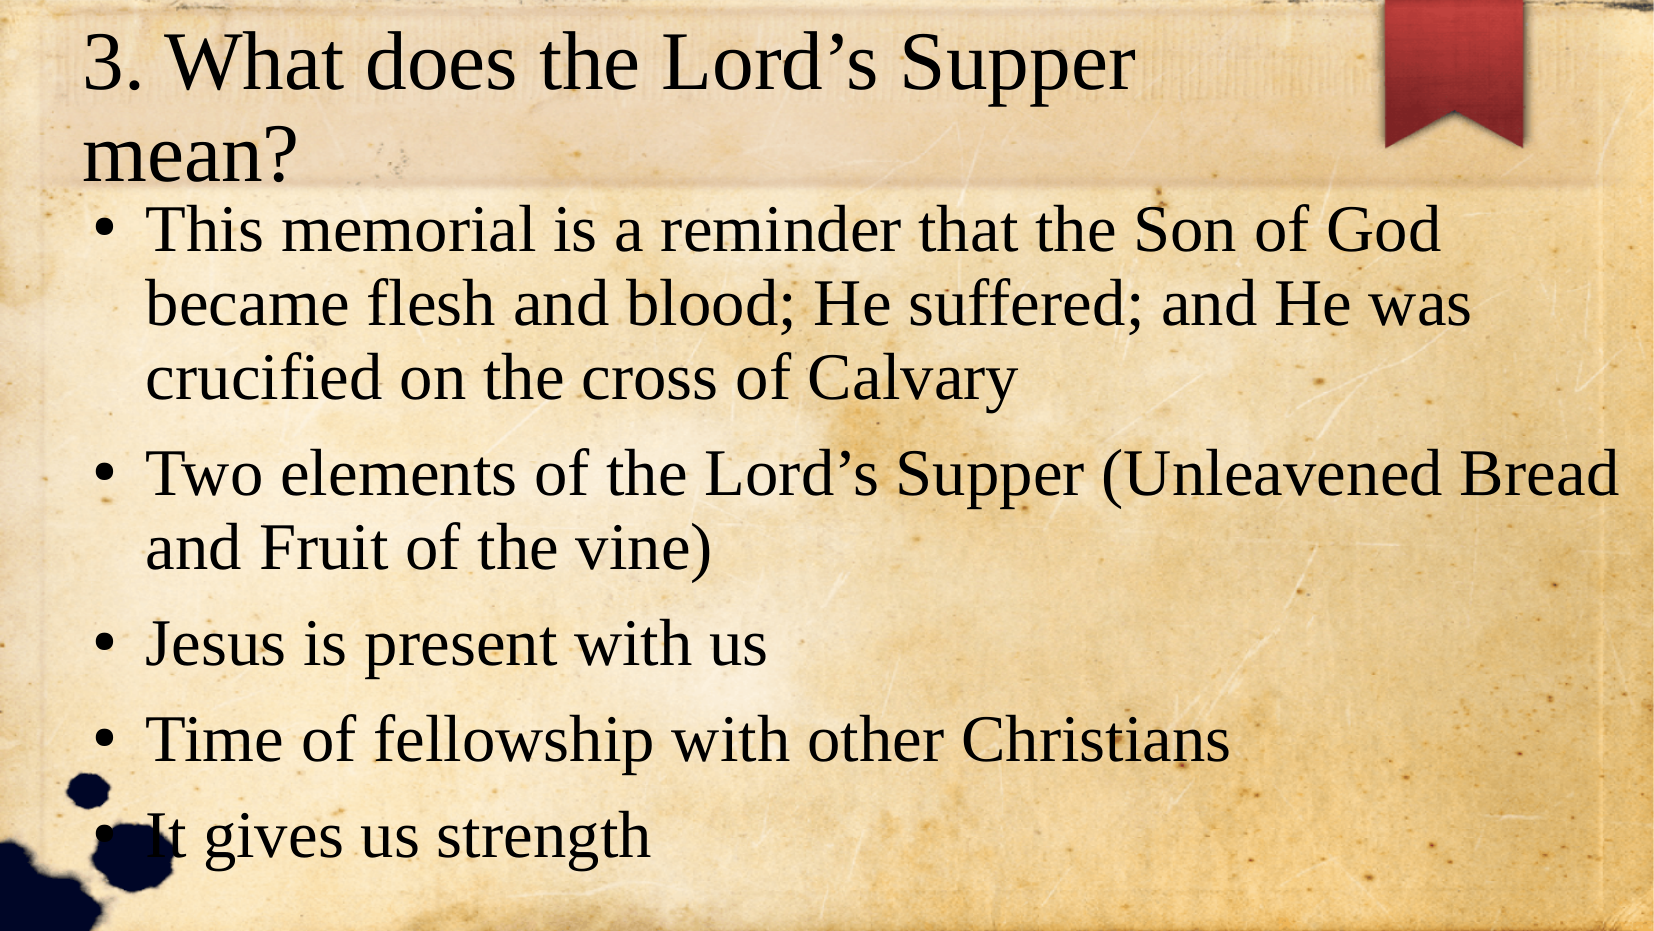

# 3. What does the Lord’s Supper mean?
This memorial is a reminder that the Son of God became flesh and blood; He suffered; and He was crucified on the cross of Calvary
Two elements of the Lord’s Supper (Unleavened Bread and Fruit of the vine)
Jesus is present with us
Time of fellowship with other Christians
It gives us strength